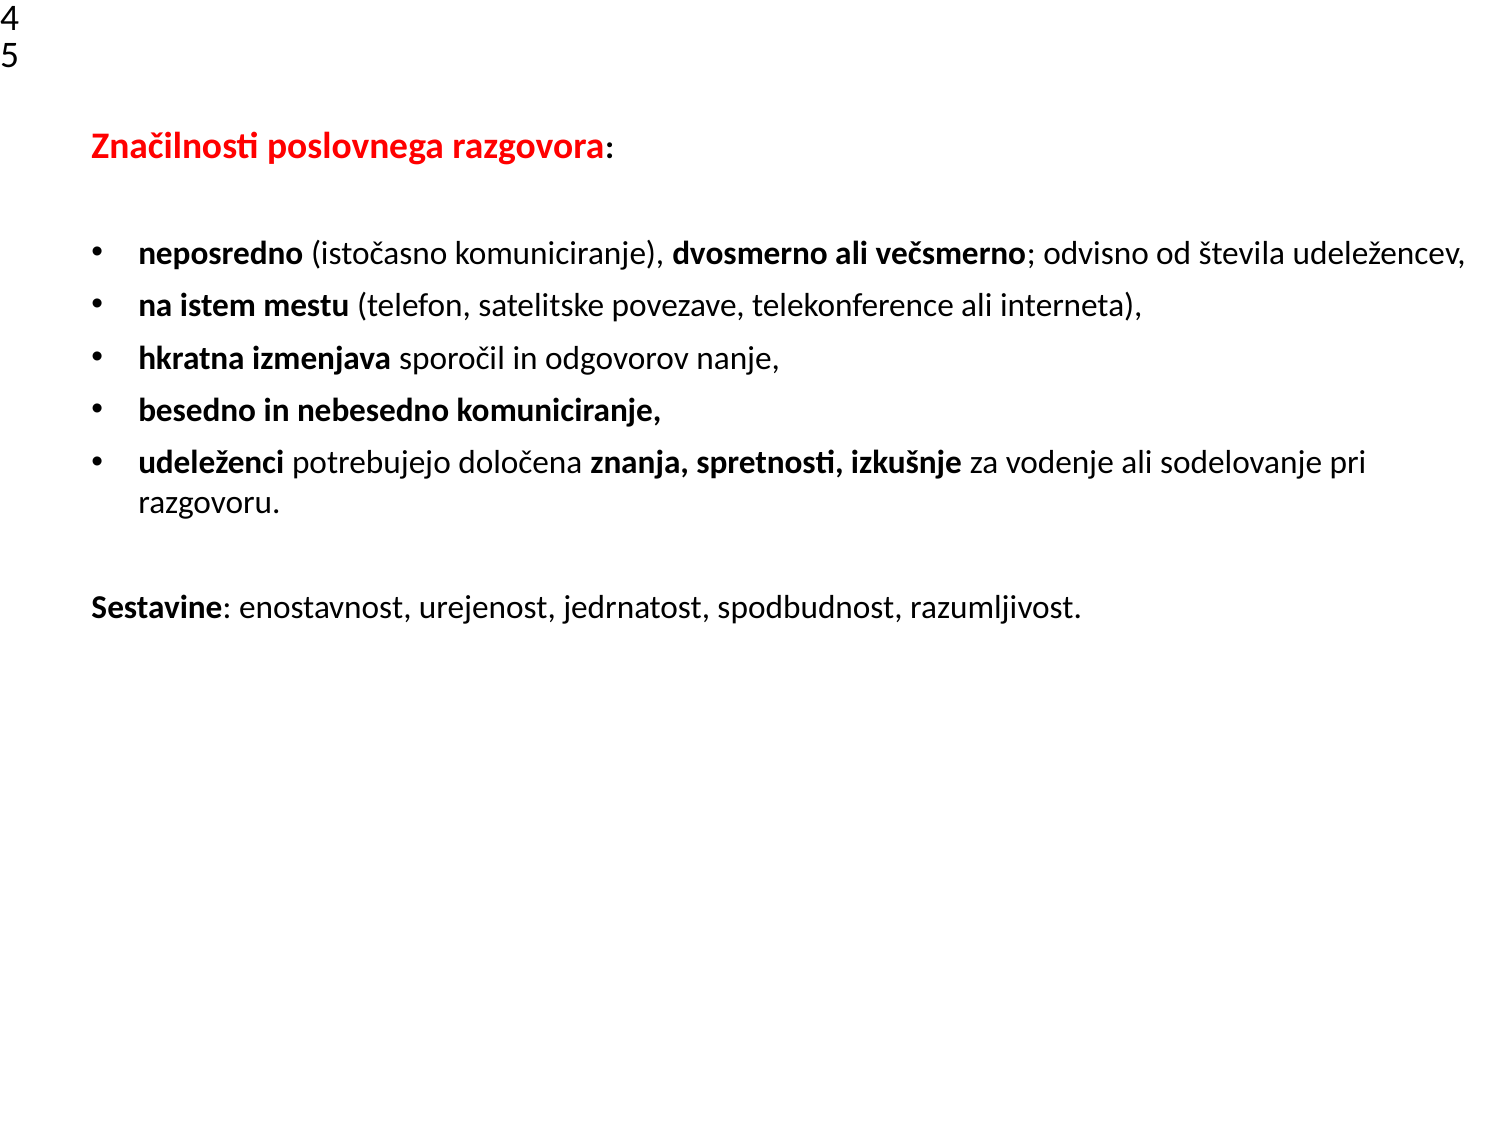

Značilnosti poslovnega razgovora:
neposredno (istočasno komuniciranje), dvosmerno ali večsmerno; odvisno od števila udeležencev,
na istem mestu (telefon, satelitske povezave, telekonference ali interneta),
hkratna izmenjava sporočil in odgovorov nanje,
besedno in nebesedno komuniciranje,
udeleženci potrebujejo določena znanja, spretnosti, izkušnje za vodenje ali sodelovanje pri razgovoru.
Sestavine: enostavnost, urejenost, jedrnatost, spodbudnost, razumljivost.